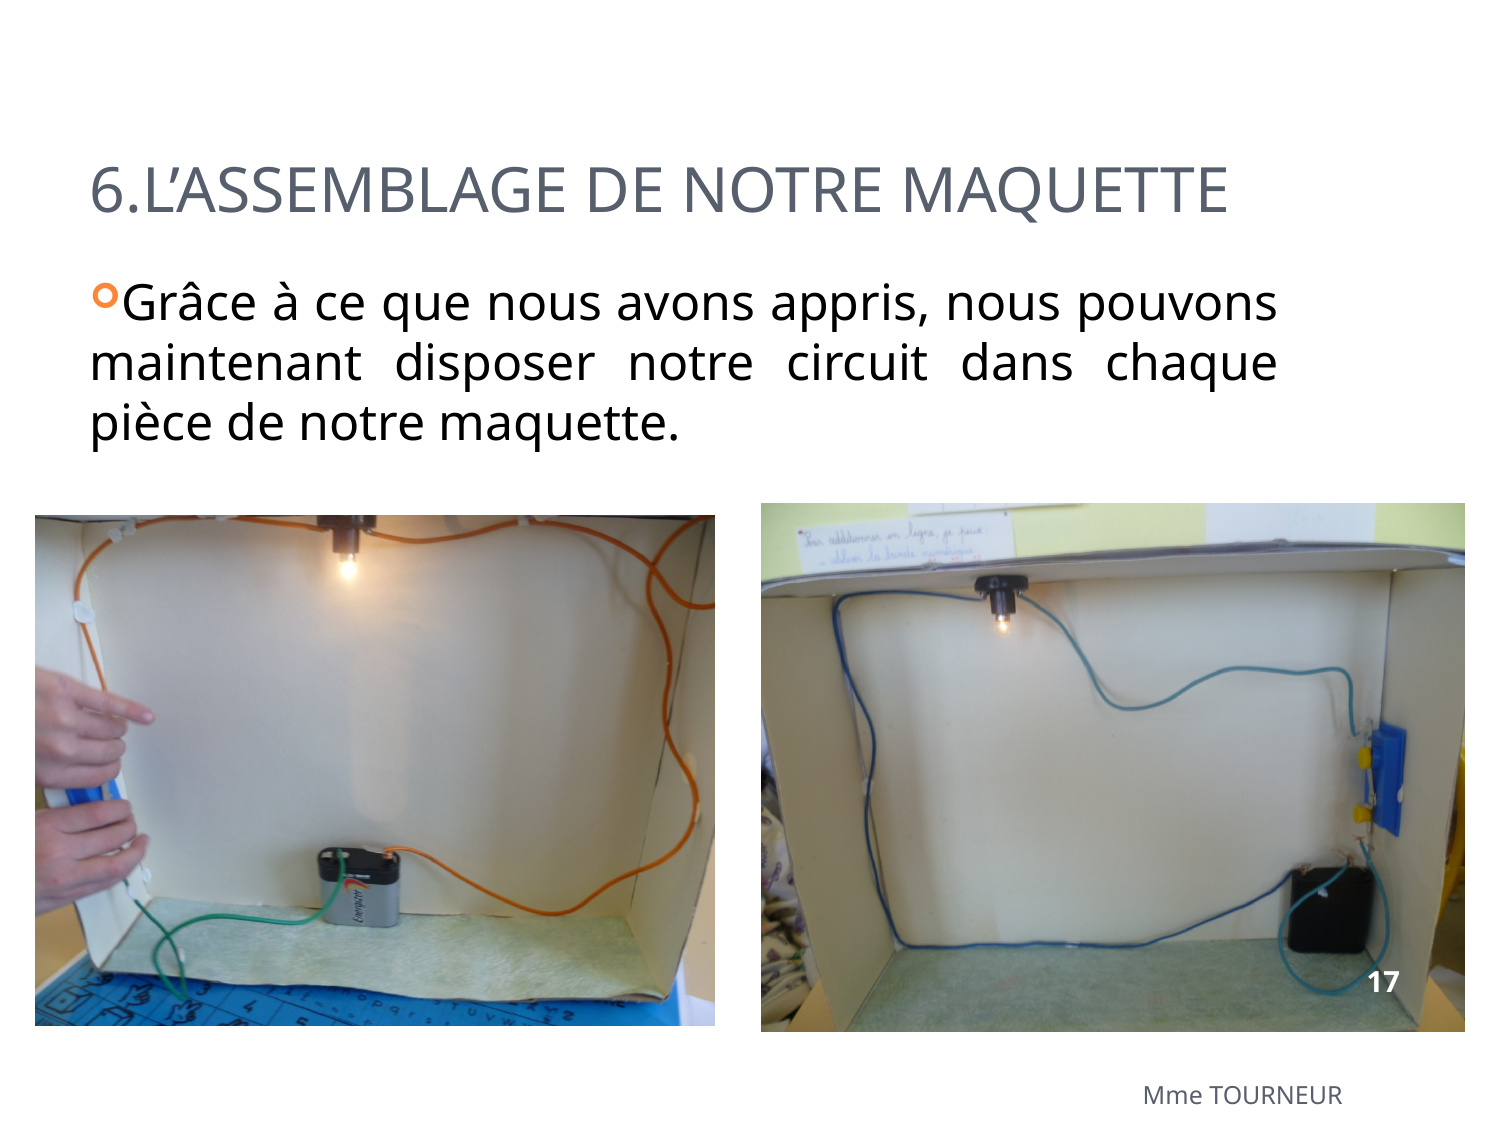

# 6.L’assemblage de notre maquette
Grâce à ce que nous avons appris, nous pouvons maintenant disposer notre circuit dans chaque pièce de notre maquette.
Mme TOURNEUR